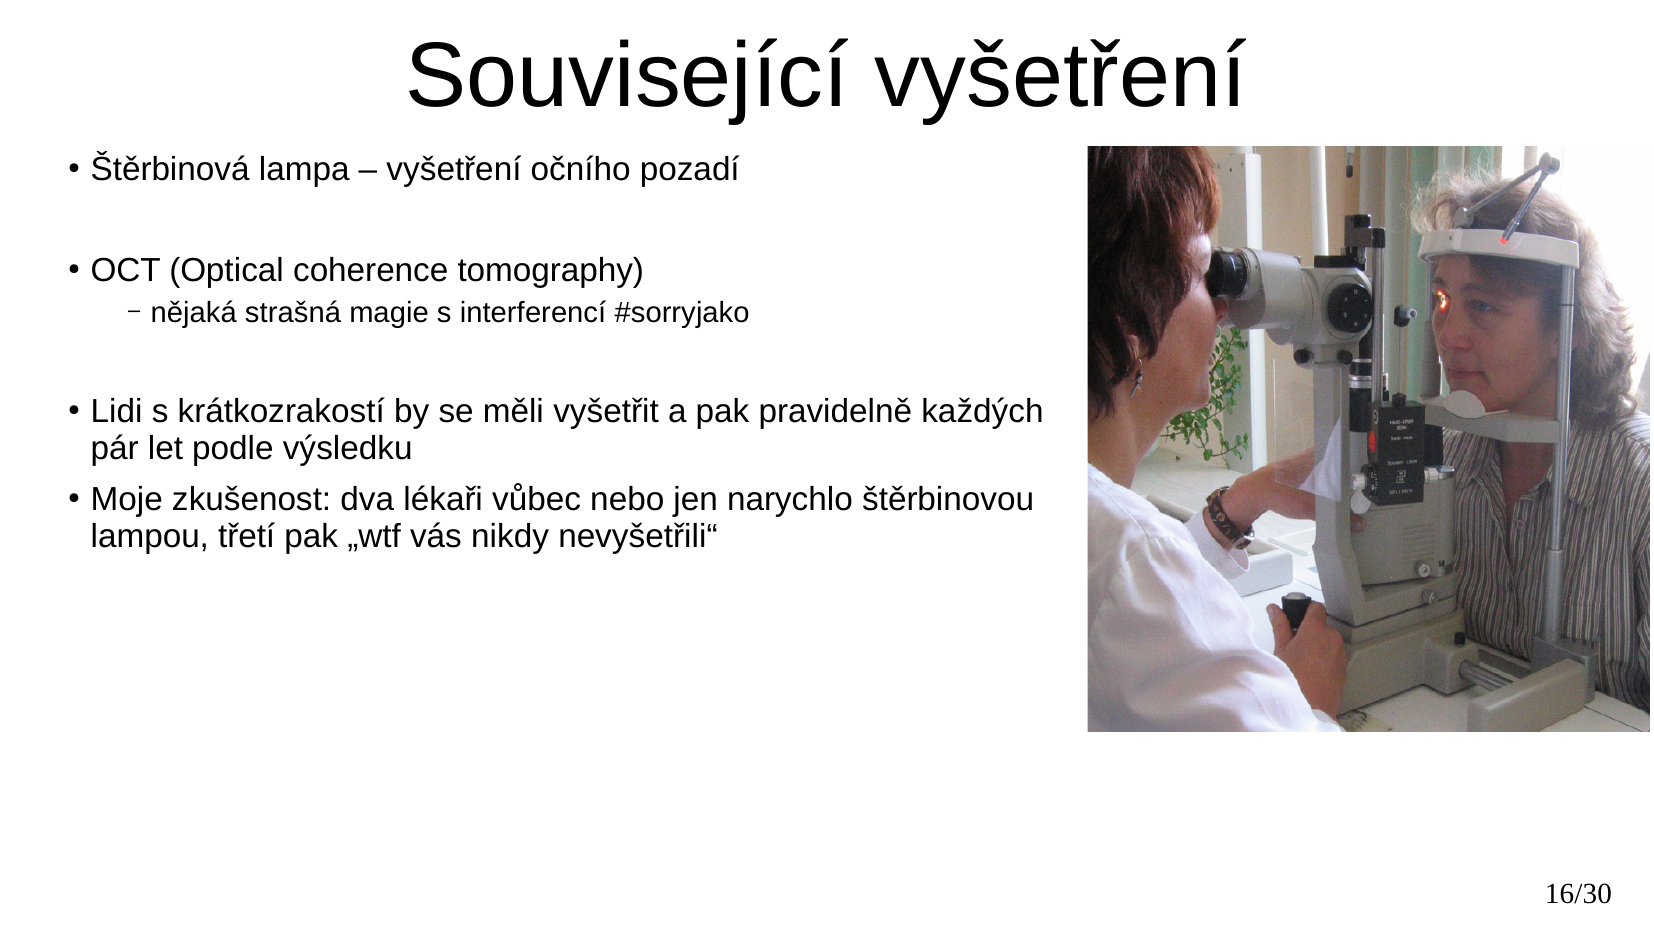

# Související vyšetření
Štěrbinová lampa – vyšetření očního pozadí
OCT (Optical coherence tomography)
nějaká strašná magie s interferencí #sorryjako
Lidi s krátkozrakostí by se měli vyšetřit a pak pravidelně každých pár let podle výsledku
Moje zkušenost: dva lékaři vůbec nebo jen narychlo štěrbinovou lampou, třetí pak „wtf vás nikdy nevyšetřili“
16